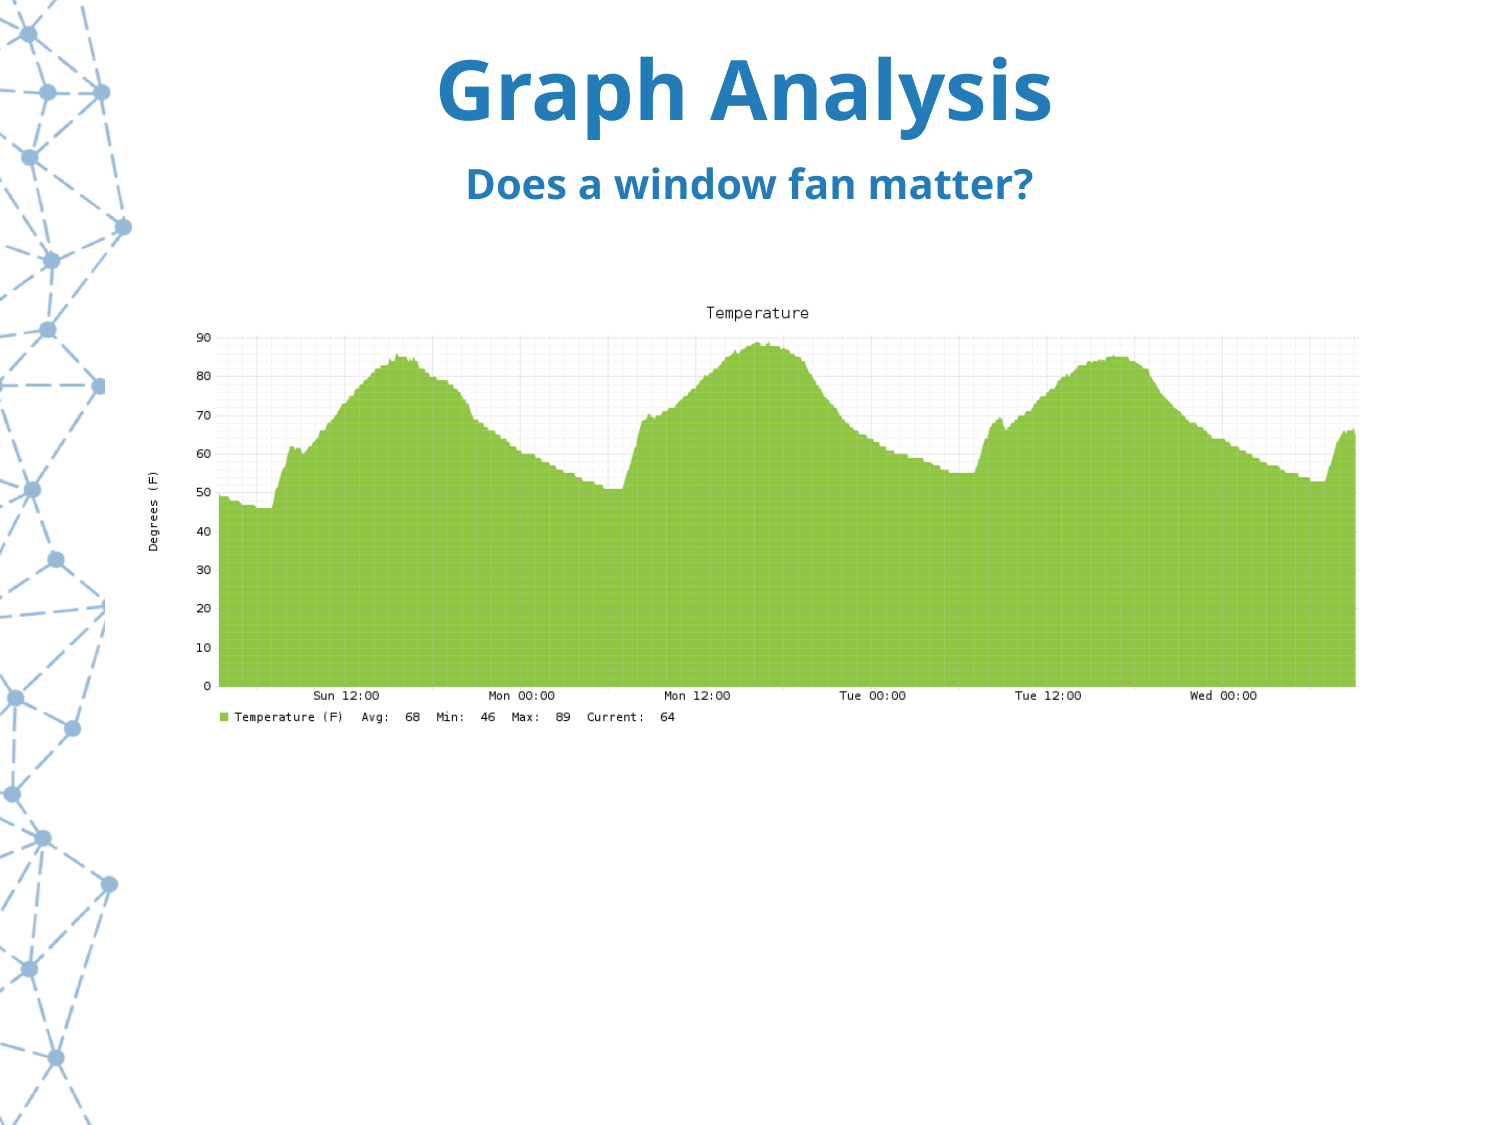

# Graph Analysis
Does a window fan matter?